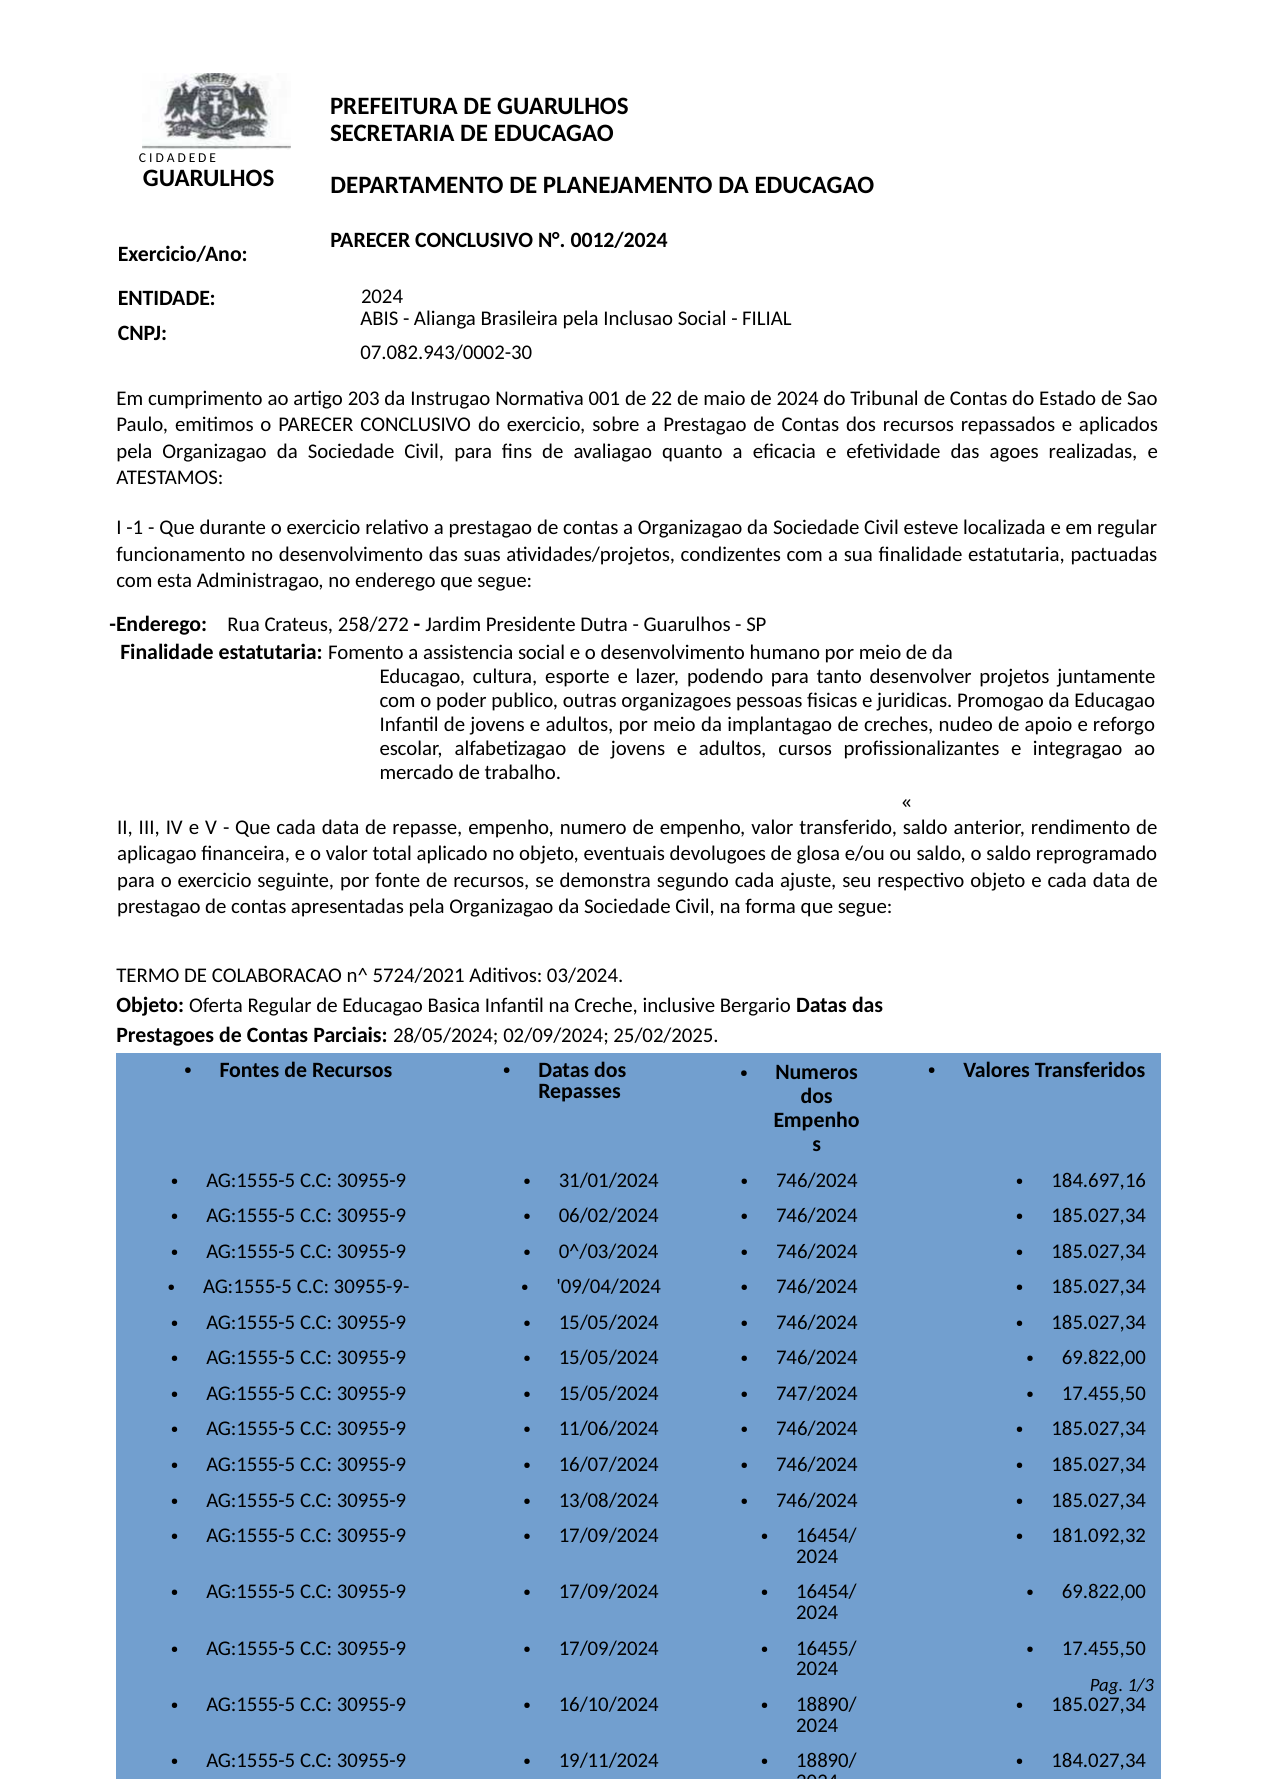

PREFEITURA DE GUARULHOS SECRETARIA DE EDUCAGAO
DEPARTAMENTO DE PLANEJAMENTO DA EDUCAGAO PARECER CONCLUSIVO N°. 0012/2024
C I D A D E D E
GUARULHOS
Exercicio/Ano:
ENTIDADE:
CNPJ:
2024
ABIS - Alianga Brasileira pela Inclusao Social - FILIAL 07.082.943/0002-30
Em cumprimento ao artigo 203 da Instrugao Normativa 001 de 22 de maio de 2024 do Tribunal de Contas do Estado de Sao Paulo, emitimos o PARECER CONCLUSIVO do exercicio, sobre a Prestagao de Contas dos recursos repassados e aplicados pela Organizagao da Sociedade Civil, para fins de avaliagao quanto a eficacia e efetividade das agoes realizadas, e ATESTAMOS:
I -1 - Que durante o exercicio relativo a prestagao de contas a Organizagao da Sociedade Civil esteve localizada e em regular funcionamento no desenvolvimento das suas atividades/projetos, condizentes com a sua finalidade estatutaria, pactuadas com esta Administragao, no enderego que segue:
-Enderego: Rua Crateus, 258/272 - Jardim Presidente Dutra - Guarulhos - SP
Finalidade estatutaria: Fomento a assistencia social e o desenvolvimento humano por meio de da
Educagao, cultura, esporte e lazer, podendo para tanto desenvolver projetos juntamente com o poder publico, outras organizagoes pessoas fisicas e juridicas. Promogao da Educagao Infantil de jovens e adultos, por meio da implantagao de creches, nudeo de apoio e reforgo escolar, alfabetizagao de jovens e adultos, cursos profissionalizantes e integragao ao mercado de trabalho.
«
II, III, IV e V - Que cada data de repasse, empenho, numero de empenho, valor transferido, saldo anterior, rendimento de aplicagao financeira, e o valor total aplicado no objeto, eventuais devolugoes de glosa e/ou ou saldo, o saldo reprogramado para o exercicio seguinte, por fonte de recursos, se demonstra segundo cada ajuste, seu respectivo objeto e cada data de prestagao de contas apresentadas pela Organizagao da Sociedade Civil, na forma que segue:
TERMO DE COLABORACAO n^ 5724/2021 Aditivos: 03/2024.
Objeto: Oferta Regular de Educagao Basica Infantil na Creche, inclusive Bergario Datas das Prestagoes de Contas Parciais: 28/05/2024; 02/09/2024; 25/02/2025.
| Fontes de Recursos | Datas dos Repasses | Numeros dos Empenhos | Valores Transferidos |
| --- | --- | --- | --- |
| AG:1555-5 C.C: 30955-9 | 31/01/2024 | 746/2024 | 184.697,16 |
| AG:1555-5 C.C: 30955-9 | 06/02/2024 | 746/2024 | 185.027,34 |
| AG:1555-5 C.C: 30955-9 | 0^/03/2024 | 746/2024 | 185.027,34 |
| AG:1555-5 C.C: 30955-9- | '09/04/2024 | 746/2024 | 185.027,34 |
| AG:1555-5 C.C: 30955-9 | 15/05/2024 | 746/2024 | 185.027,34 |
| AG:1555-5 C.C: 30955-9 | 15/05/2024 | 746/2024 | 69.822,00 |
| AG:1555-5 C.C: 30955-9 | 15/05/2024 | 747/2024 | 17.455,50 |
| AG:1555-5 C.C: 30955-9 | 11/06/2024 | 746/2024 | 185.027,34 |
| AG:1555-5 C.C: 30955-9 | 16/07/2024 | 746/2024 | 185.027,34 |
| AG:1555-5 C.C: 30955-9 | 13/08/2024 | 746/2024 | 185.027,34 |
| AG:1555-5 C.C: 30955-9 | 17/09/2024 | 16454/2024 | 181.092,32 |
| AG:1555-5 C.C: 30955-9 | 17/09/2024 | 16454/2024 | 69.822,00 |
| AG:1555-5 C.C: 30955-9 | 17/09/2024 | 16455/2024 | 17.455,50 |
| AG:1555-5 C.C: 30955-9 | 16/10/2024 | 18890/2024 | 185.027,34 |
| AG:1555-5 C.C: 30955-9 | 19/11/2024 | 18890/2024 | 184.027,34 |
| AG:1555-5 C.C: 30955-9 | 22/11/2024 | 18890/2024 | 1.000,00 |
Pag. 1/3